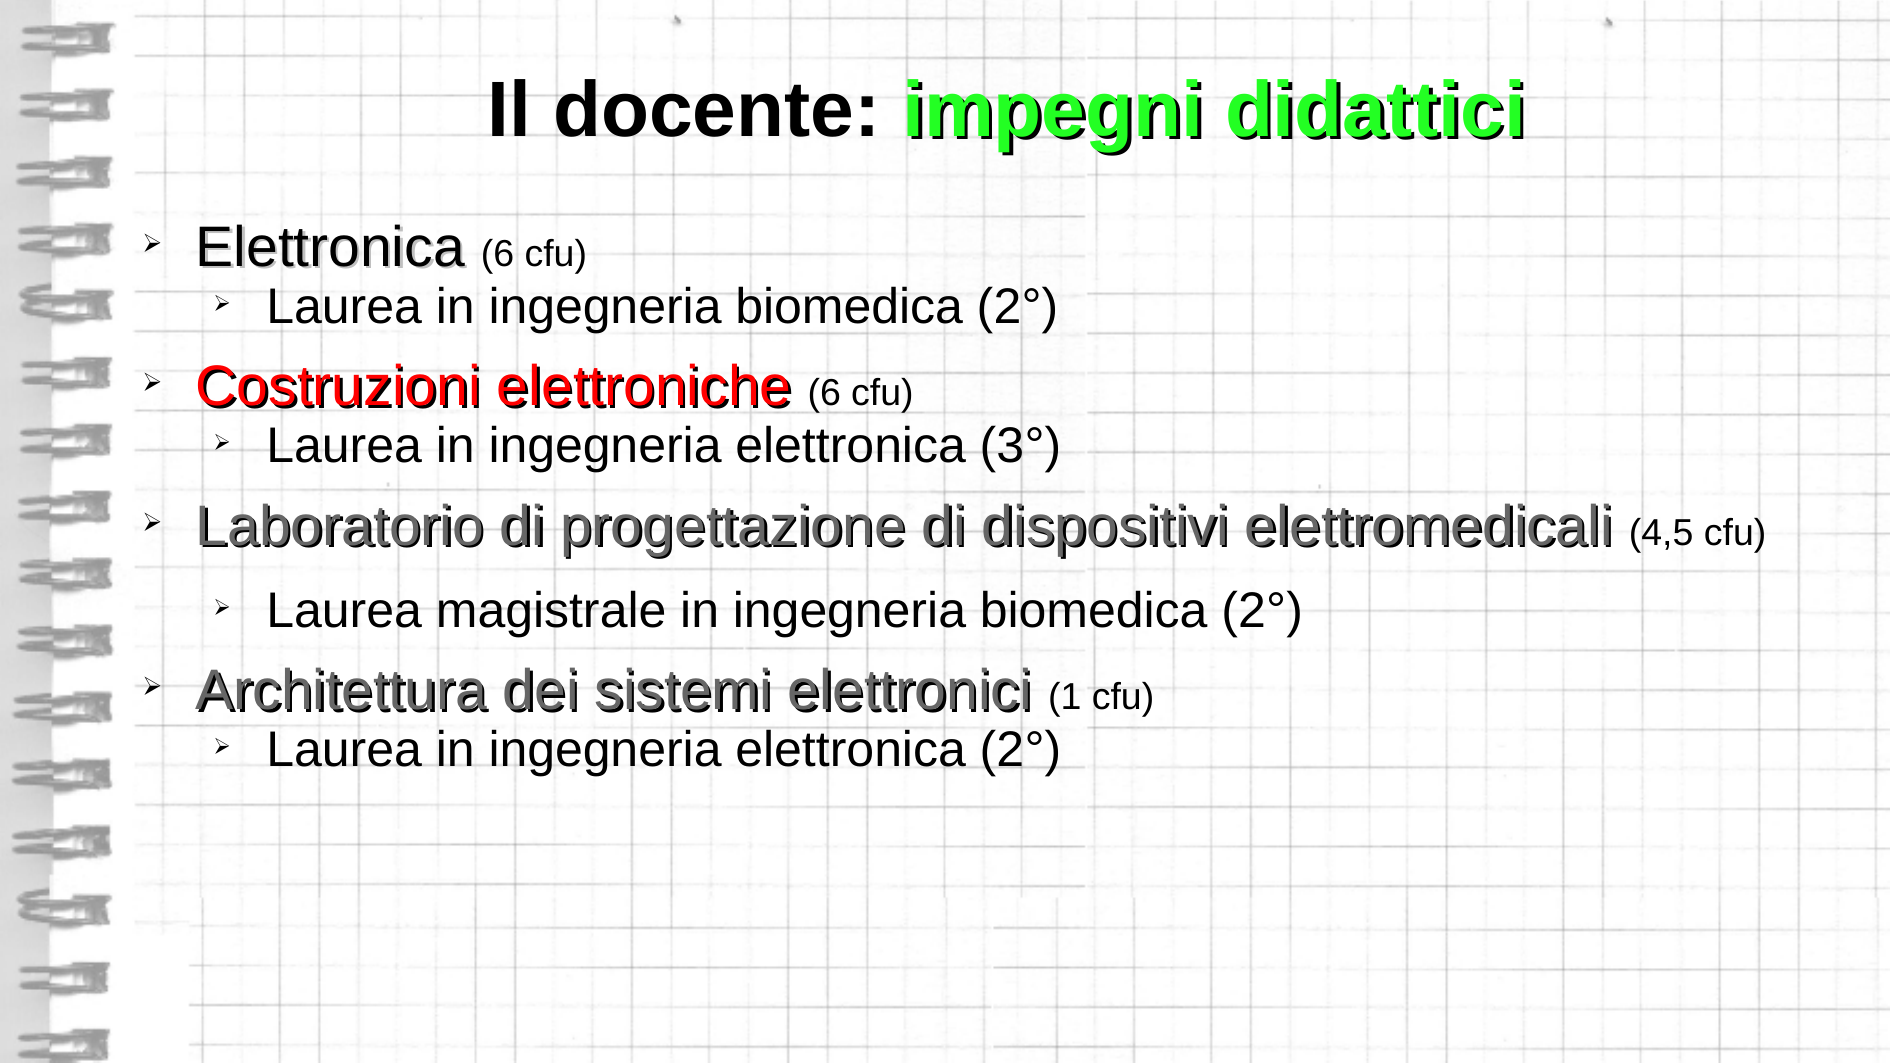

# Il docente: impegni didattici
Elettronica (6 cfu)
Laurea in ingegneria biomedica (2°)
Costruzioni elettroniche (6 cfu)
Laurea in ingegneria elettronica (3°)
Laboratorio di progettazione di dispositivi elettromedicali (4,5 cfu)
Laurea magistrale in ingegneria biomedica (2°)
Architettura dei sistemi elettronici (1 cfu)
Laurea in ingegneria elettronica (2°)